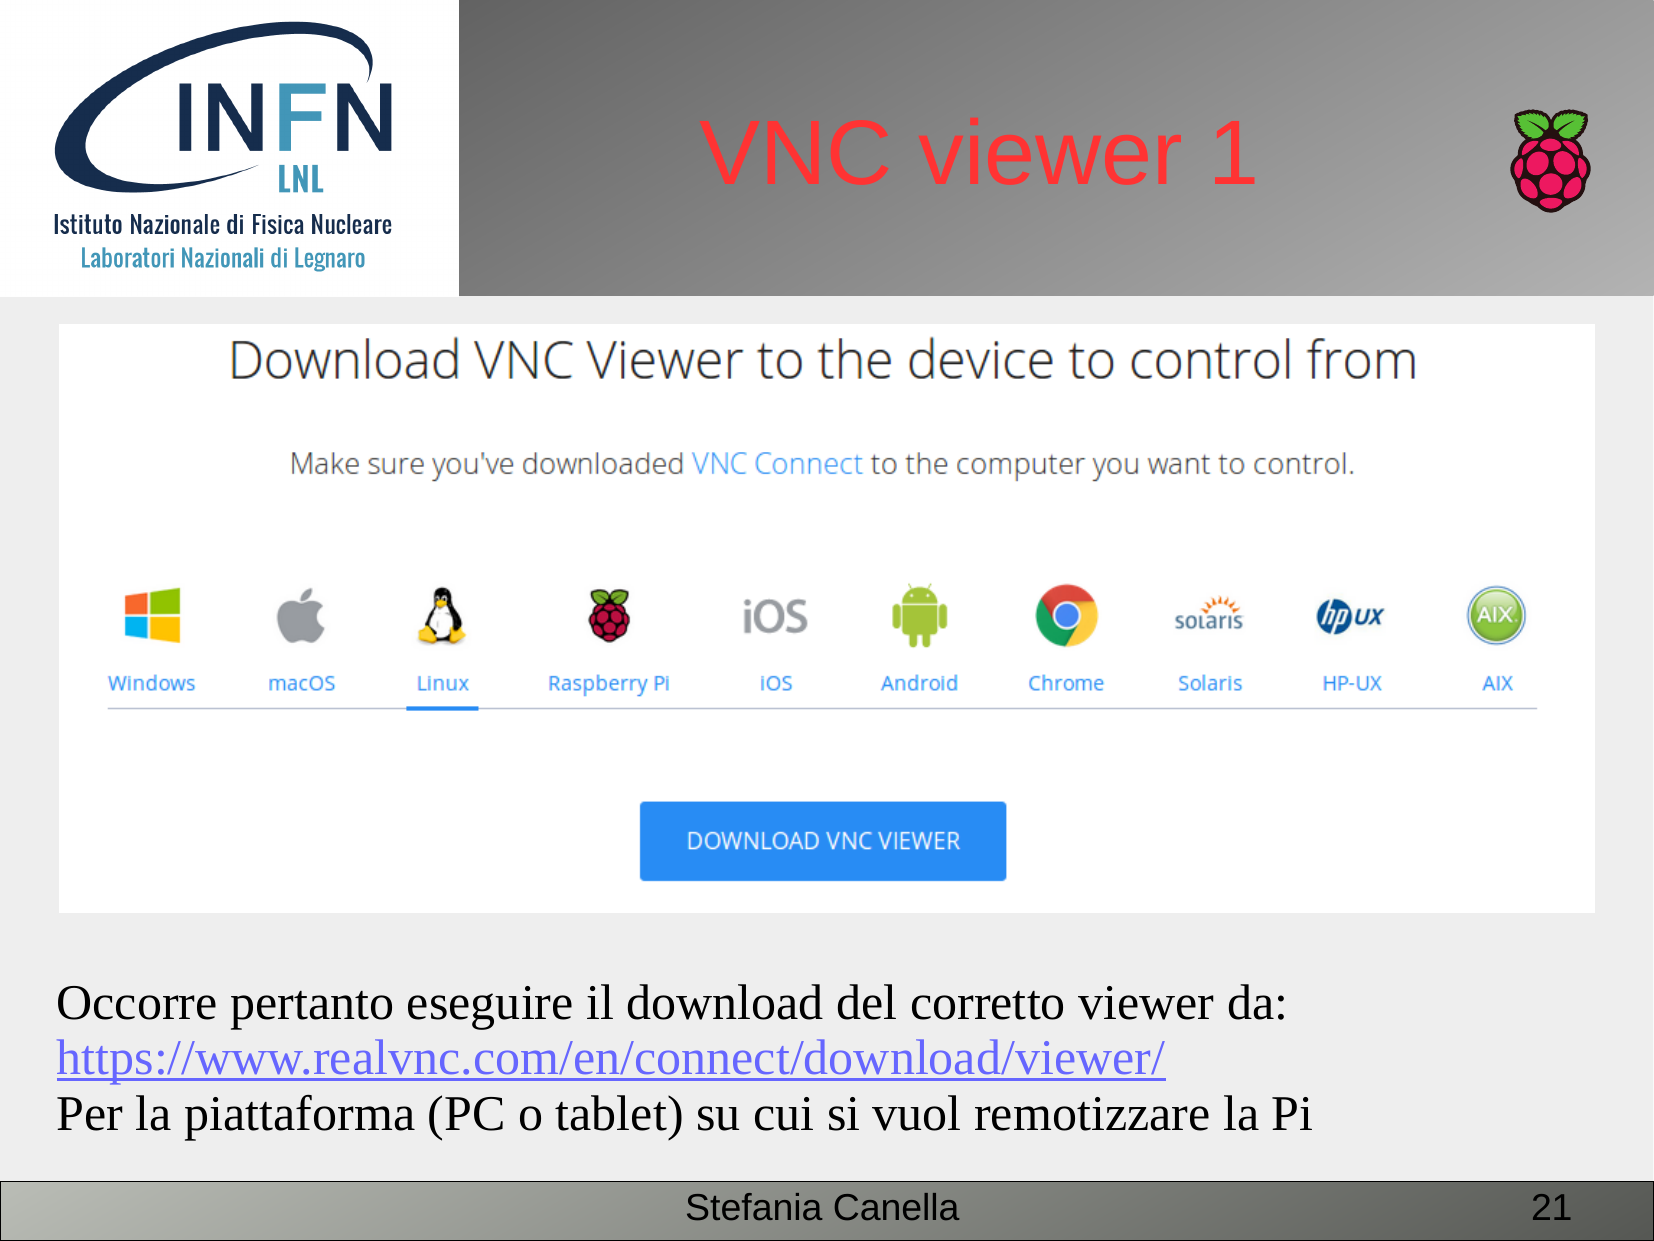

# VNC viewer 1
Occorre pertanto eseguire il download del corretto viewer da:
https://www.realvnc.com/en/connect/download/viewer/
Per la piattaforma (PC o tablet) su cui si vuol remotizzare la Pi
Stefania Canella